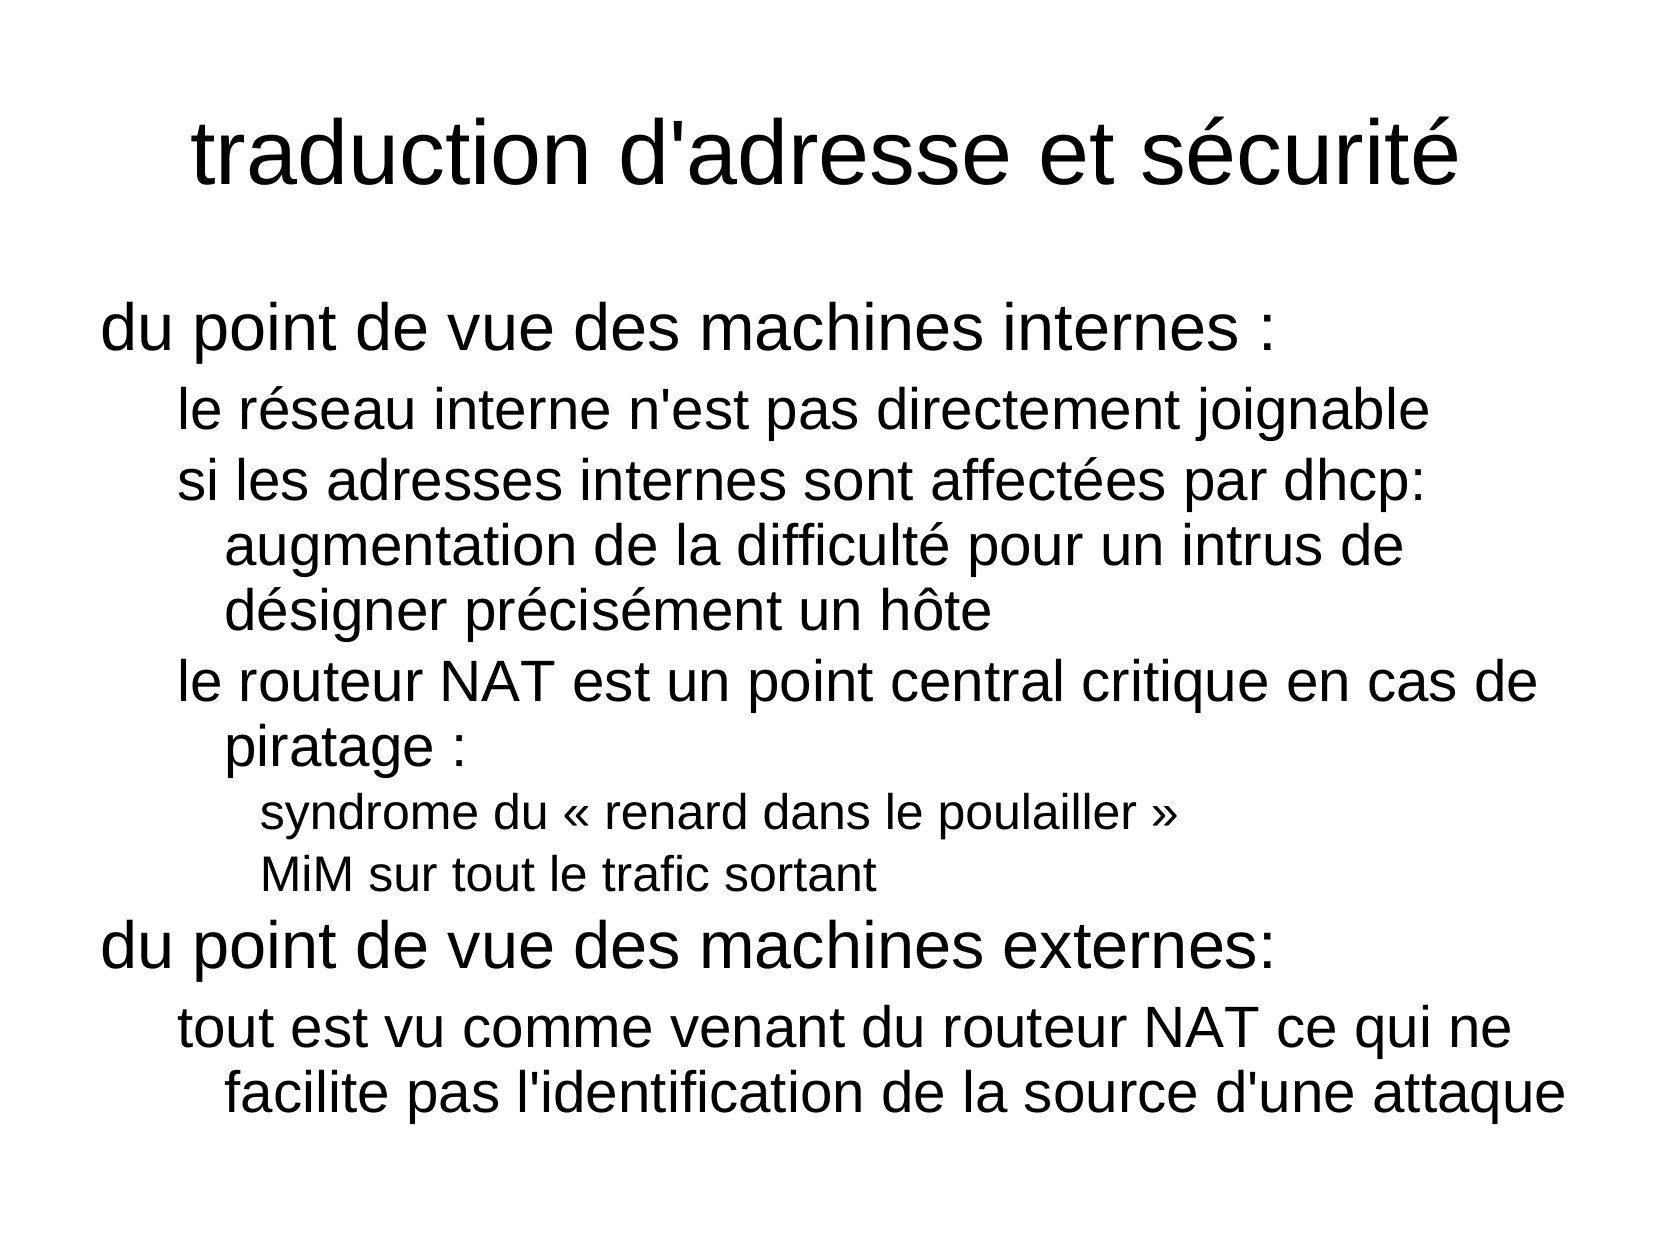

# traduction d'adresse et sécurité
du point de vue des machines internes :
le réseau interne n'est pas directement joignable
si les adresses internes sont affectées par dhcp: augmentation de la difficulté pour un intrus de désigner précisément un hôte
le routeur NAT est un point central critique en cas de piratage :
syndrome du « renard dans le poulailler »
MiM sur tout le trafic sortant
du point de vue des machines externes:
tout est vu comme venant du routeur NAT ce qui ne facilite pas l'identification de la source d'une attaque